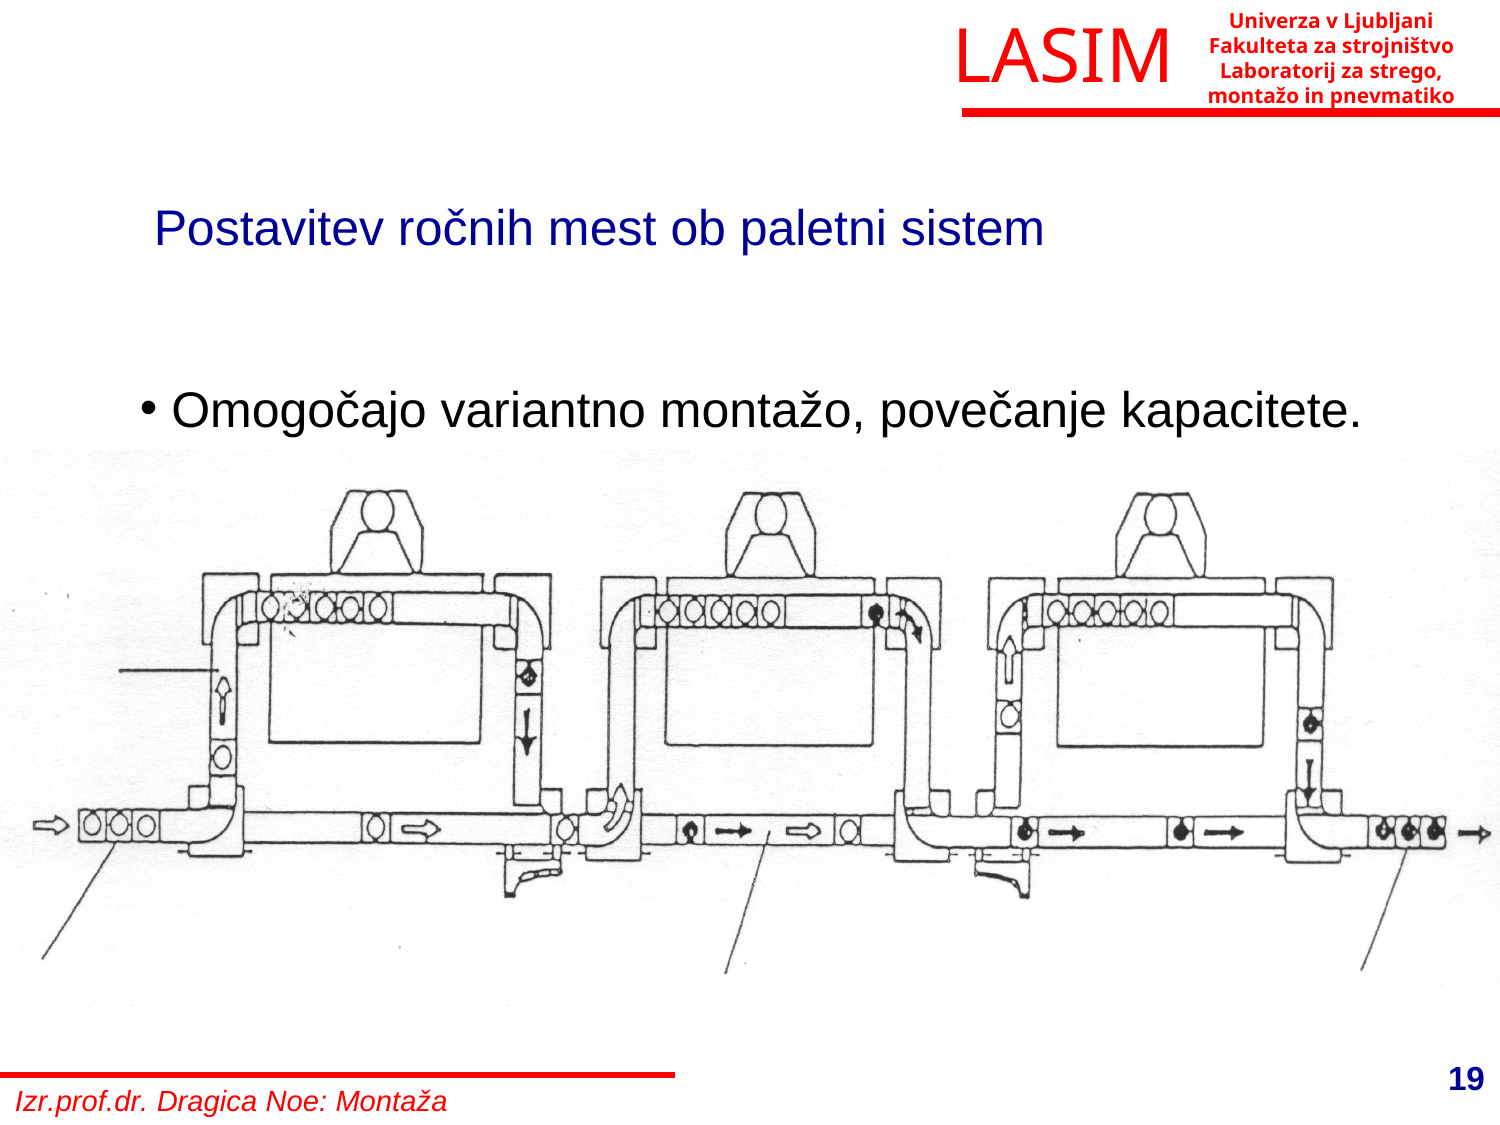

Postavitev ročnih mest ob paletni sistem
 Omogočajo variantno montažo, povečanje kapacitete.